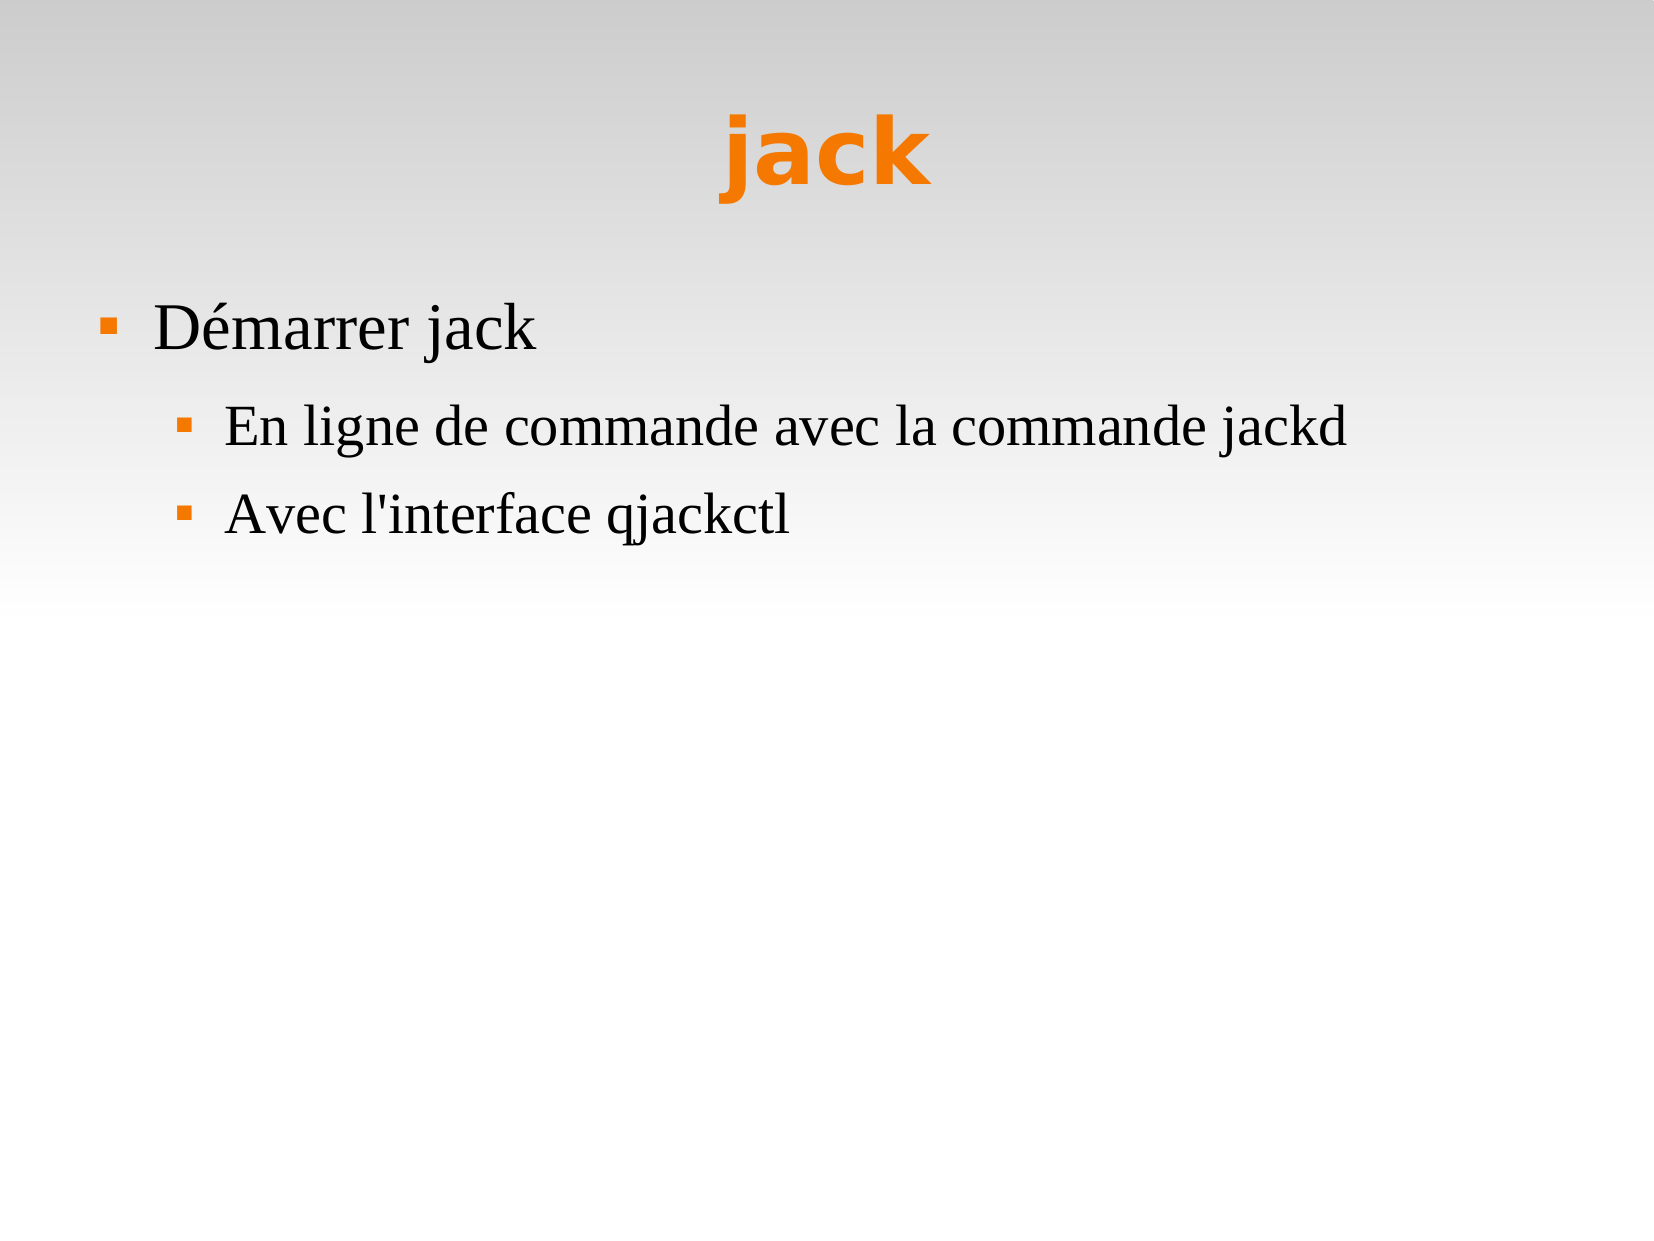

# jack
Démarrer jack
En ligne de commande avec la commande jackd
Avec l'interface qjackctl